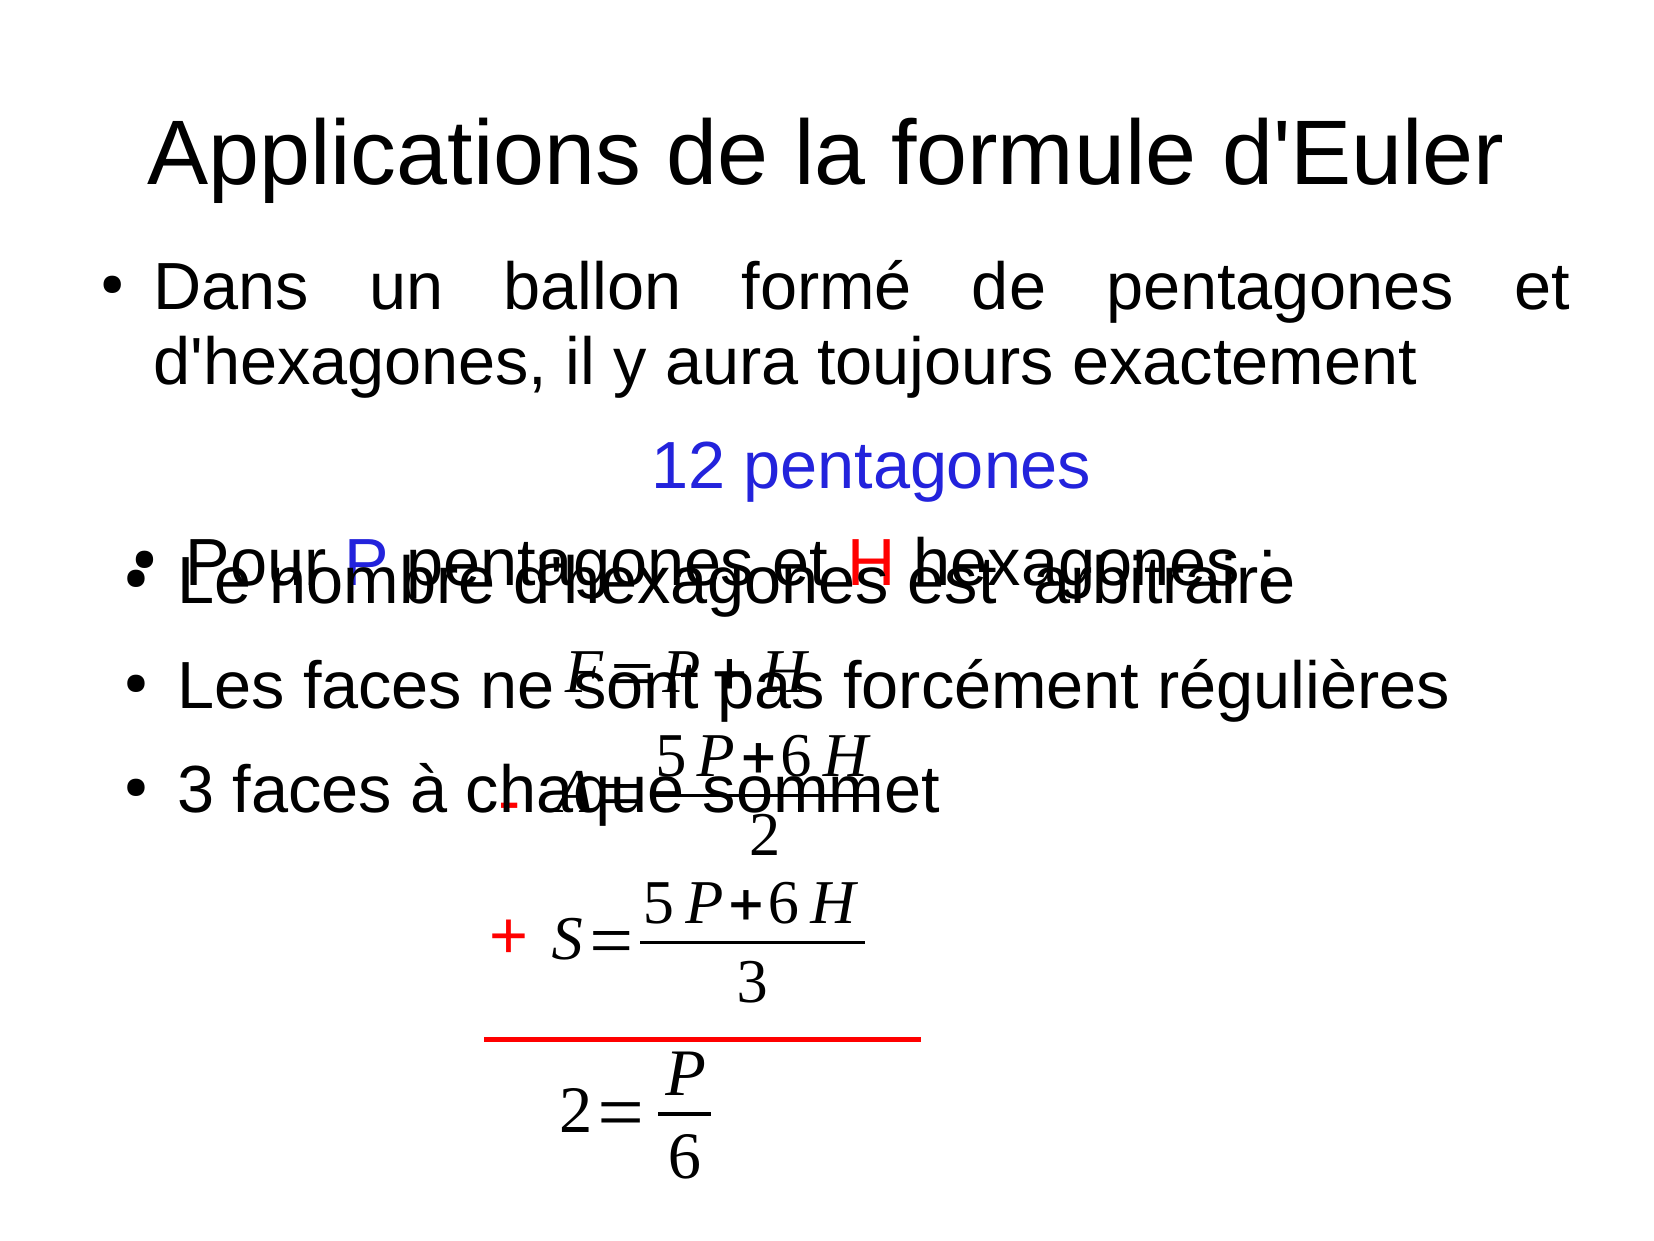

# Applications de la formule d'Euler
Dans un ballon formé de pentagones et d'hexagones, il y aura toujours exactement
 12 pentagones
Pour P pentagones et H hexagones :
Le nombre d'hexagones est arbitraire
Les faces ne sont pas forcément régulières
3 faces à chaque sommet
-
+